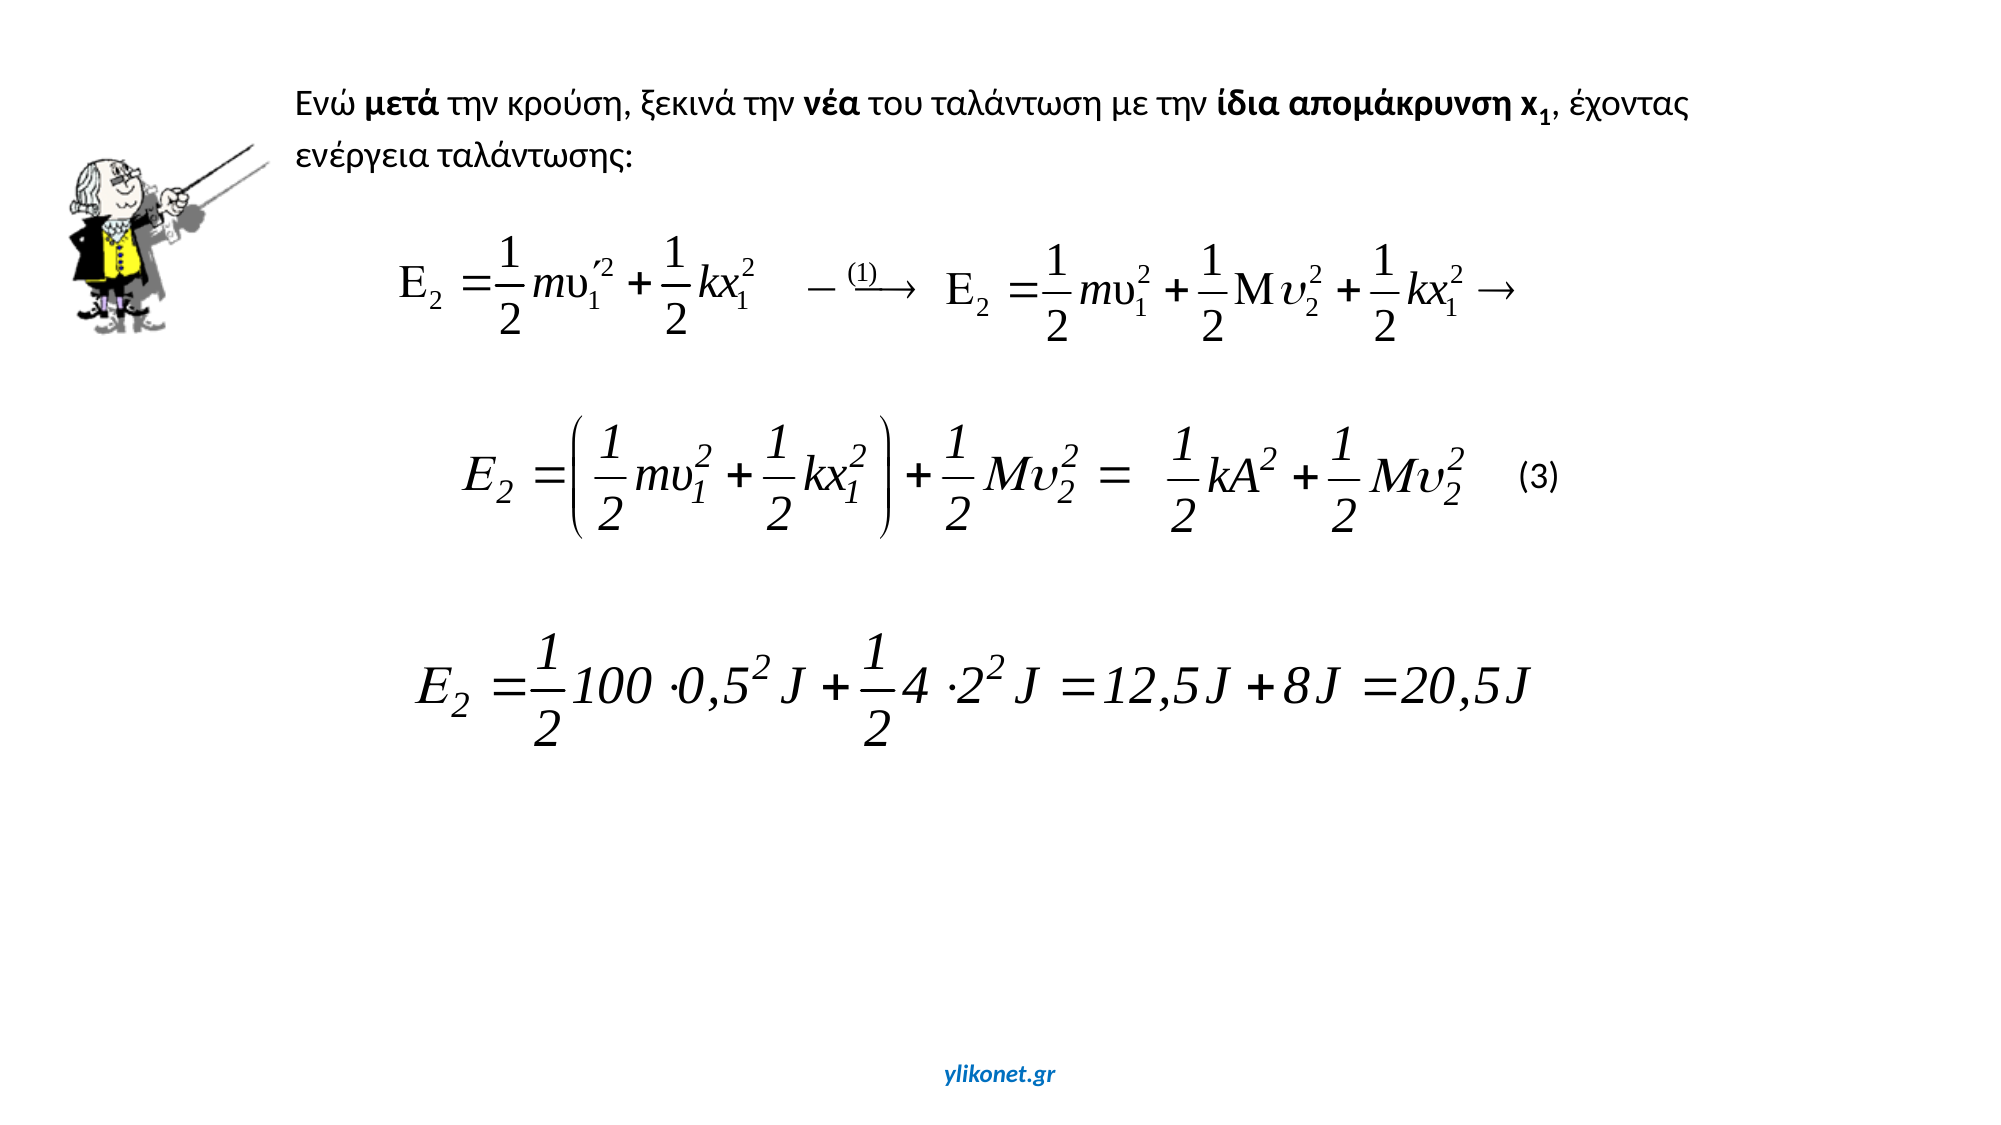

Ενώ μετά την κρούση, ξεκινά την νέα του ταλάντωση με την ίδια απομάκρυνση x1, έχοντας ενέργεια ταλάντωσης:
(3)
ylikonet.gr